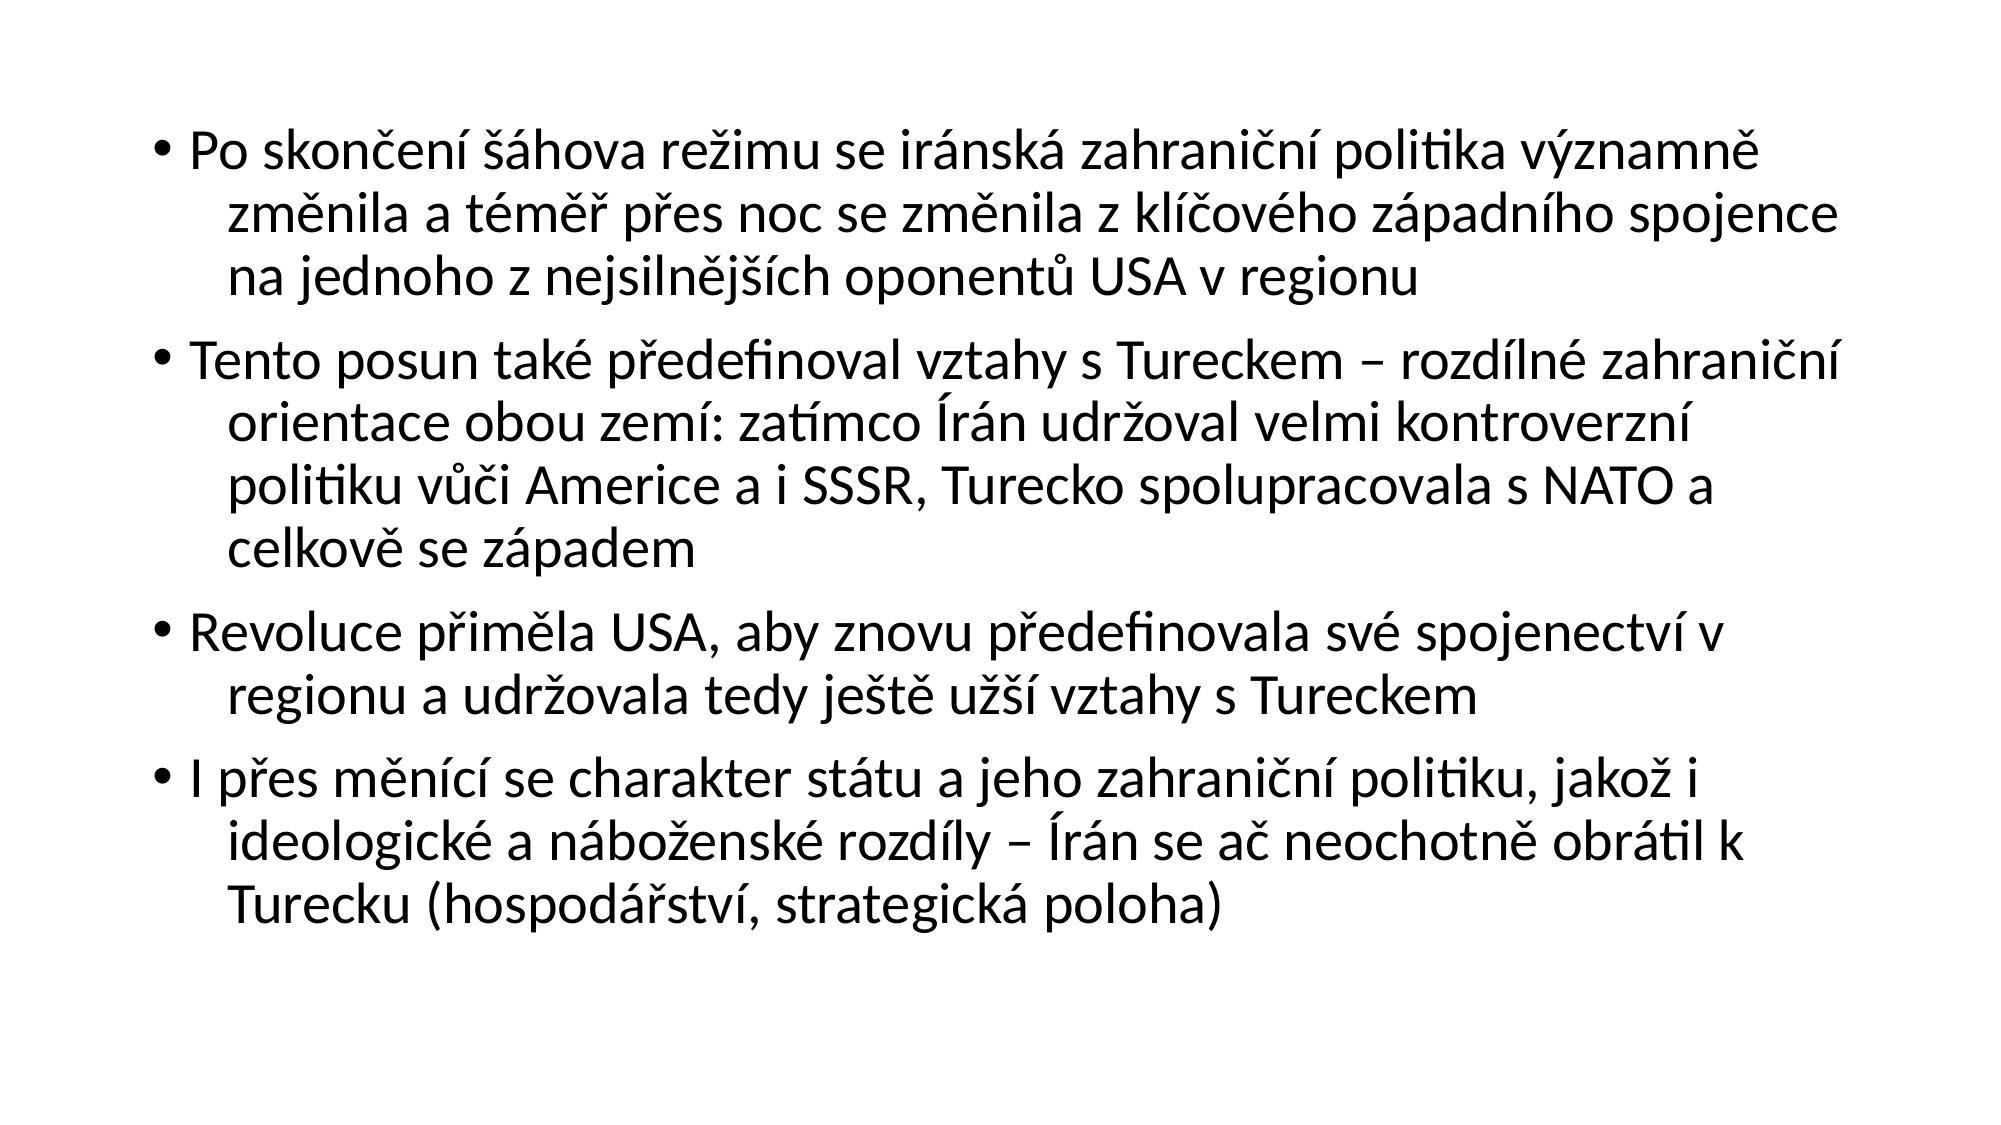

#
Po skončení šáhova režimu se iránská zahraniční politika významně změnila a téměř přes noc se změnila z klíčového západního spojence na jednoho z nejsilnějších oponentů USA v regionu
Tento posun také předefinoval vztahy s Tureckem – rozdílné zahraniční orientace obou zemí: zatímco Írán udržoval velmi kontroverzní politiku vůči Americe a i SSSR, Turecko spolupracovala s NATO a celkově se západem
Revoluce přiměla USA, aby znovu předefinovala své spojenectví v regionu a udržovala tedy ještě užší vztahy s Tureckem
I přes měnící se charakter státu a jeho zahraniční politiku, jakož i ideologické a náboženské rozdíly – Írán se ač neochotně obrátil k Turecku (hospodářství, strategická poloha)